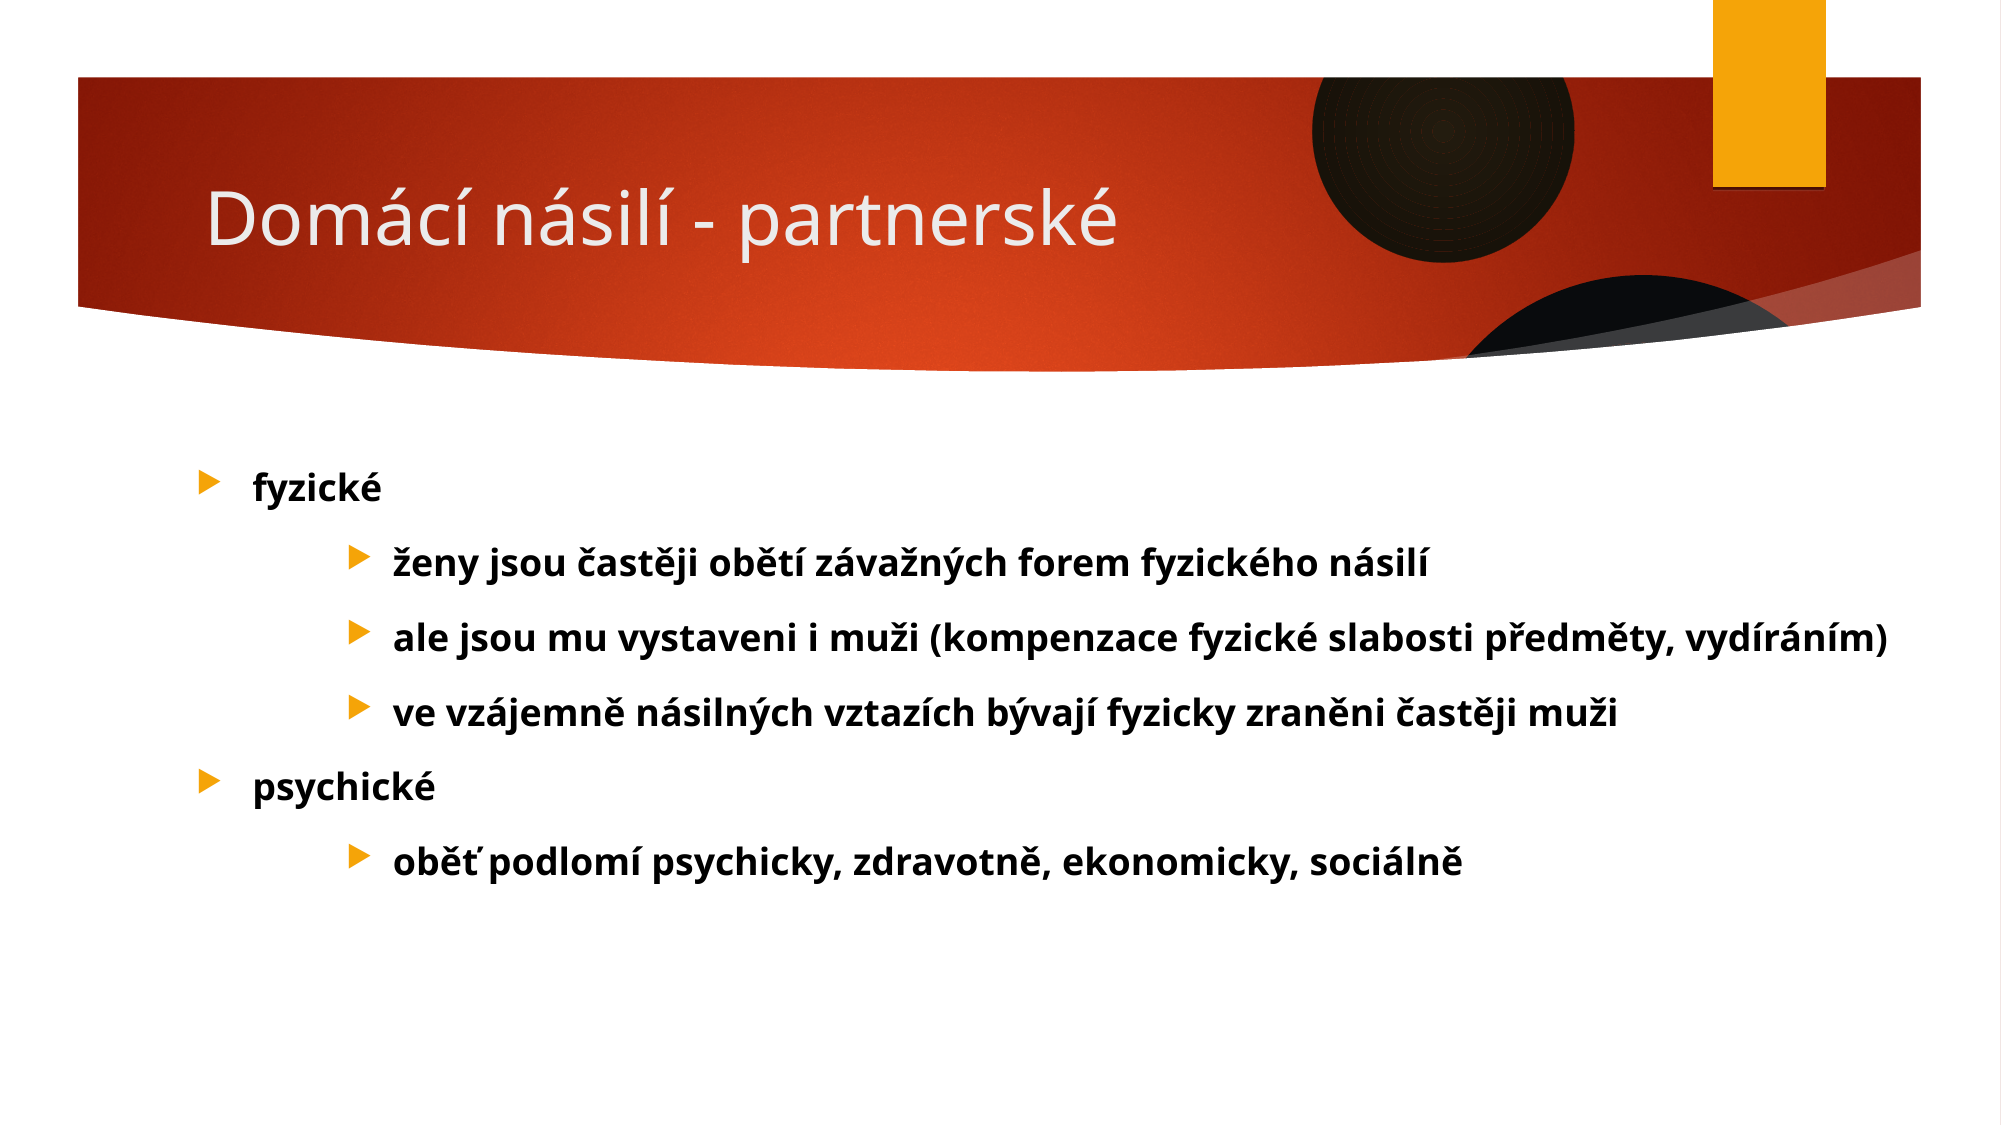

# Domácí násilí - partnerské
fyzické
ženy jsou častěji obětí závažných forem fyzického násilí
ale jsou mu vystaveni i muži (kompenzace fyzické slabosti předměty, vydíráním)
ve vzájemně násilných vztazích bývají fyzicky zraněni častěji muži
psychické
oběť podlomí psychicky, zdravotně, ekonomicky, sociálně